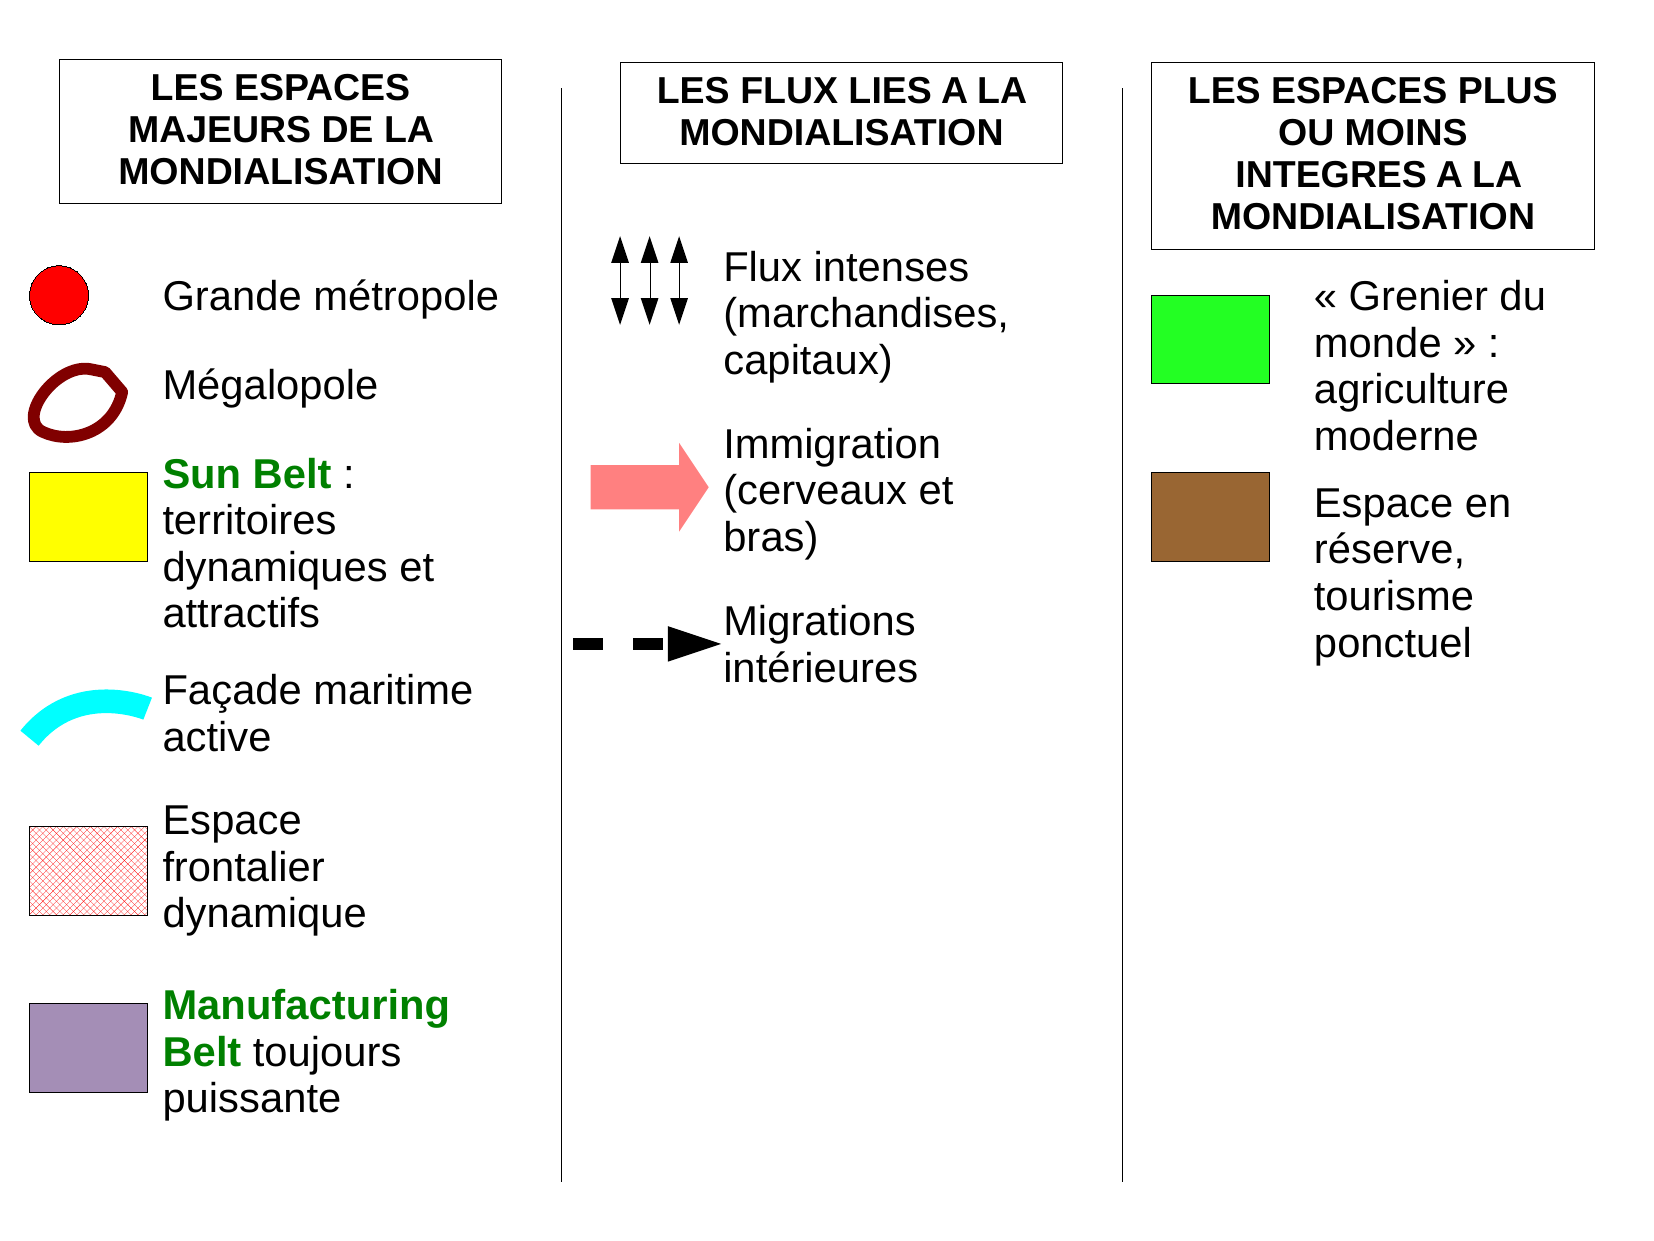

LES ESPACES MAJEURS DE LA MONDIALISATION
LES FLUX LIES A LA MONDIALISATION
LES ESPACES PLUS OU MOINS
 INTEGRES A LA MONDIALISATION
Flux intenses (marchandises, capitaux)
Grande métropole
« Grenier du monde » : agriculture moderne
Mégalopole
Immigration
(cerveaux et bras)
Sun Belt : territoires dynamiques et
attractifs
Espace en réserve, tourisme ponctuel
Migrations intérieures
Façade maritime active
Espace frontalier dynamique
Manufacturing Belt toujours puissante